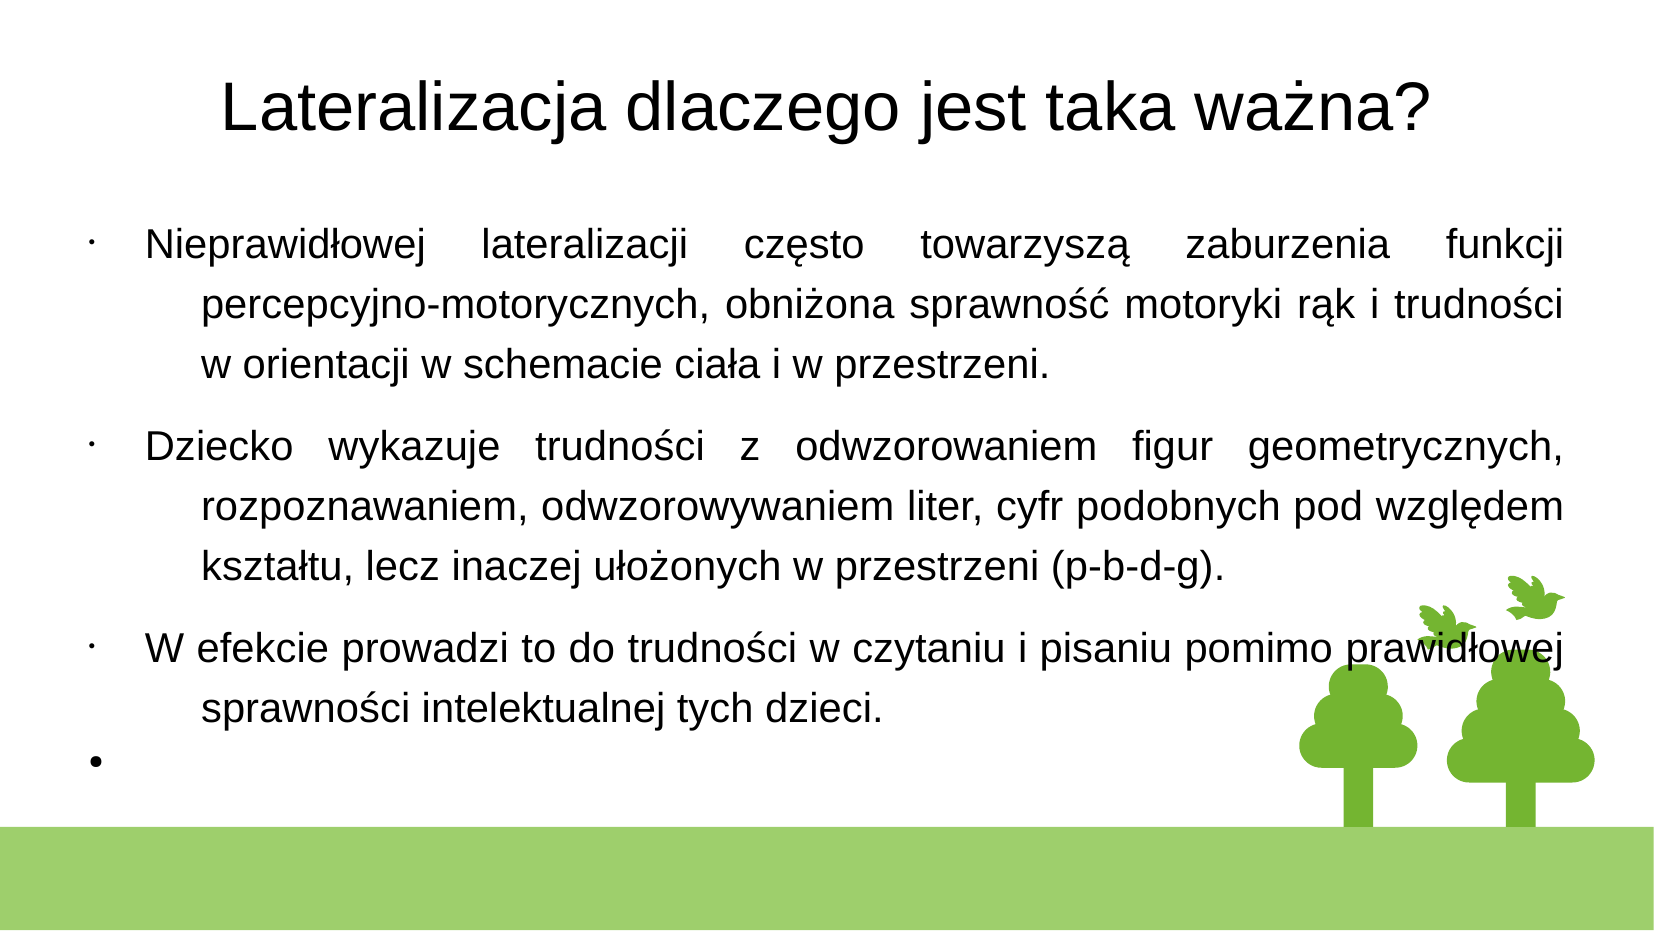

# Lateralizacja dlaczego jest taka ważna?
Nieprawidłowej lateralizacji często towarzyszą zaburzenia funkcji percepcyjno-motorycznych, obniżona sprawność motoryki rąk i trudności w orientacji w schemacie ciała i w przestrzeni.
Dziecko wykazuje trudności z odwzorowaniem figur geometrycznych, rozpoznawaniem, odwzorowywaniem liter, cyfr podobnych pod względem kształtu, lecz inaczej ułożonych w przestrzeni (p-b-d-g).
W efekcie prowadzi to do trudności w czytaniu i pisaniu pomimo prawidłowej sprawności intelektualnej tych dzieci.